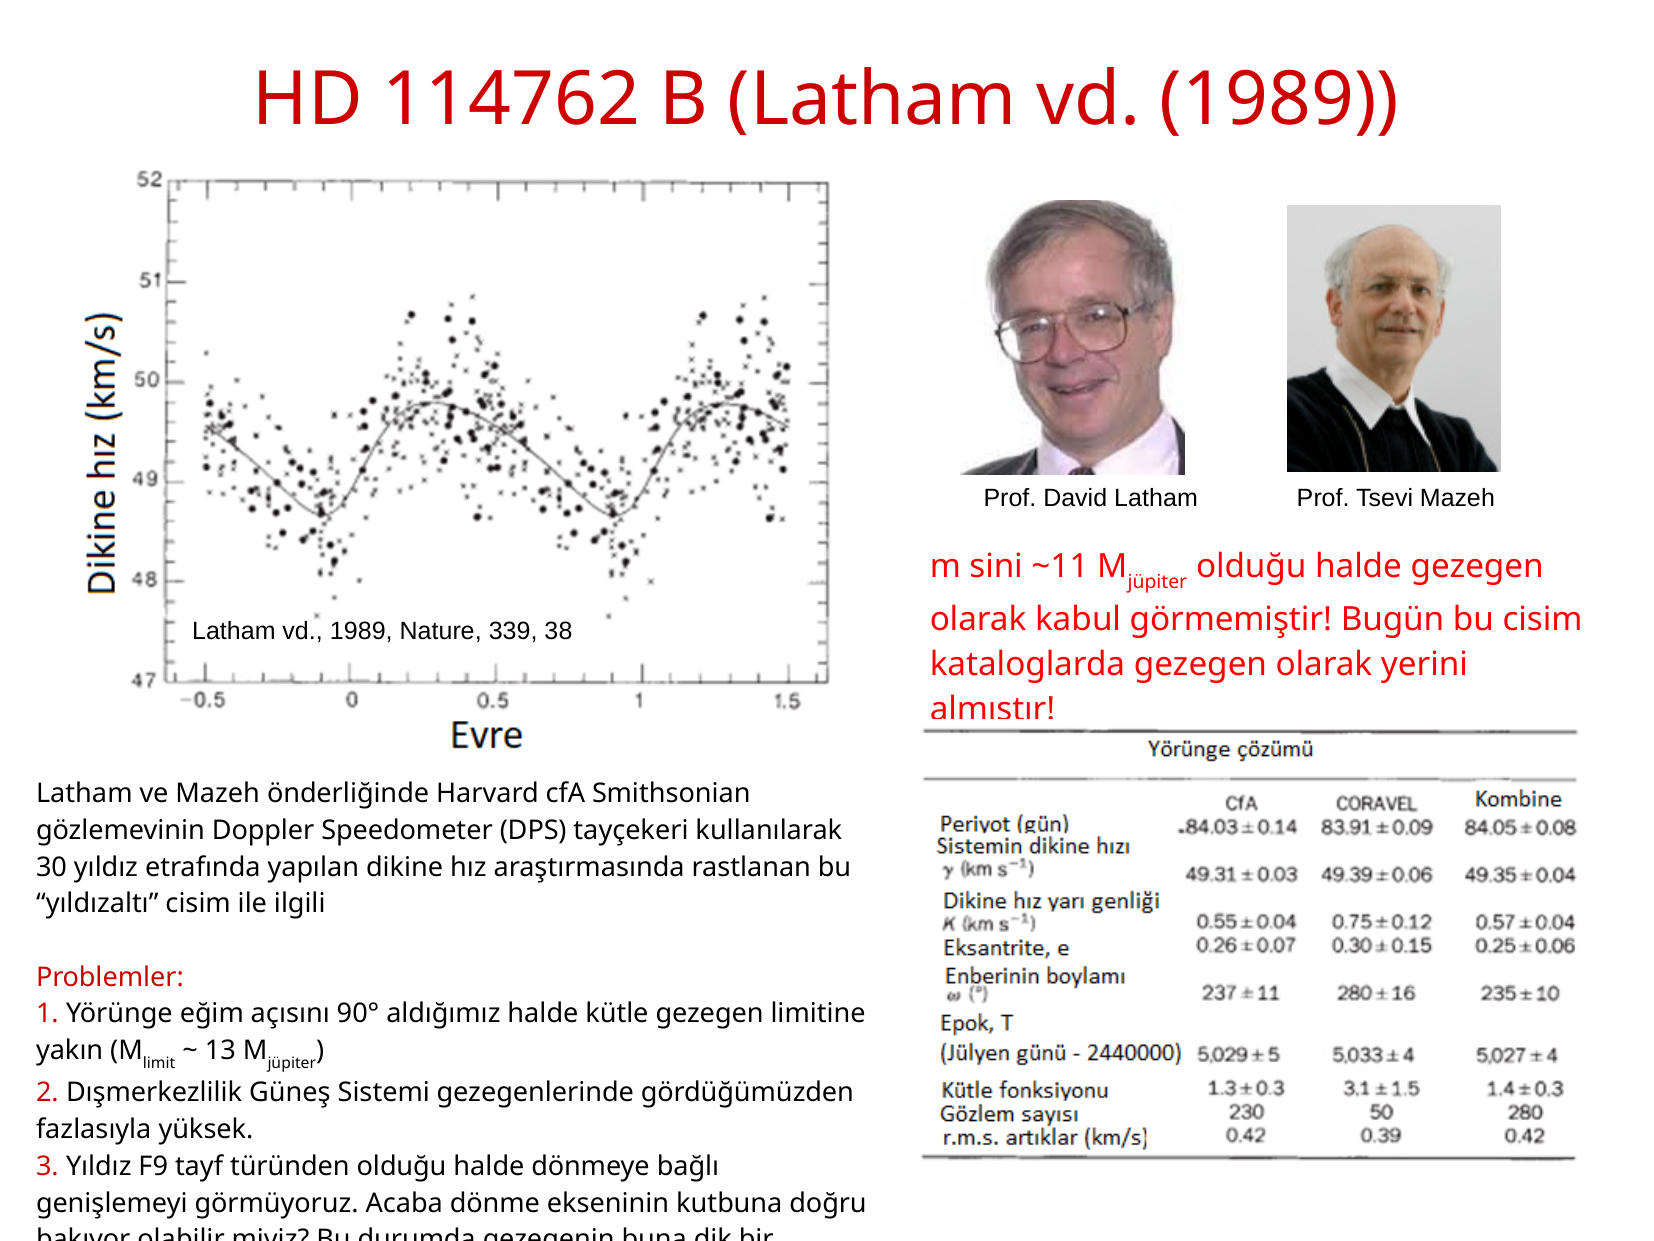

# HD 114762 B (Latham vd. (1989))
Prof. Tsevi Mazeh
Prof. David Latham
m sini ~11 Mjüpiter olduğu halde gezegen olarak kabul görmemiştir! Bugün bu cisim kataloglarda gezegen olarak yerini almıştır!
Latham vd., 1989, Nature, 339, 38
Latham ve Mazeh önderliğinde Harvard cfA Smithsonian gözlemevinin Doppler Speedometer (DPS) tayçekeri kullanılarak 30 yıldız etrafında yapılan dikine hız araştırmasında rastlanan bu “yıldızaltı” cisim ile ilgili
Problemler:
1. Yörünge eğim açısını 90° aldığımız halde kütle gezegen limitine yakın (Mlimit ~ 13 Mjüpiter)
2. Dışmerkezlilik Güneş Sistemi gezegenlerinde gördüğümüzden fazlasıyla yüksek.
3. Yıldız F9 tayf türünden olduğu halde dönmeye bağlı genişlemeyi görmüyoruz. Acaba dönme ekseninin kutbuna doğru bakıyor olabilir miyiz? Bu durumda gezegenin buna dik bir yörüngede dolaşması beklenmez.